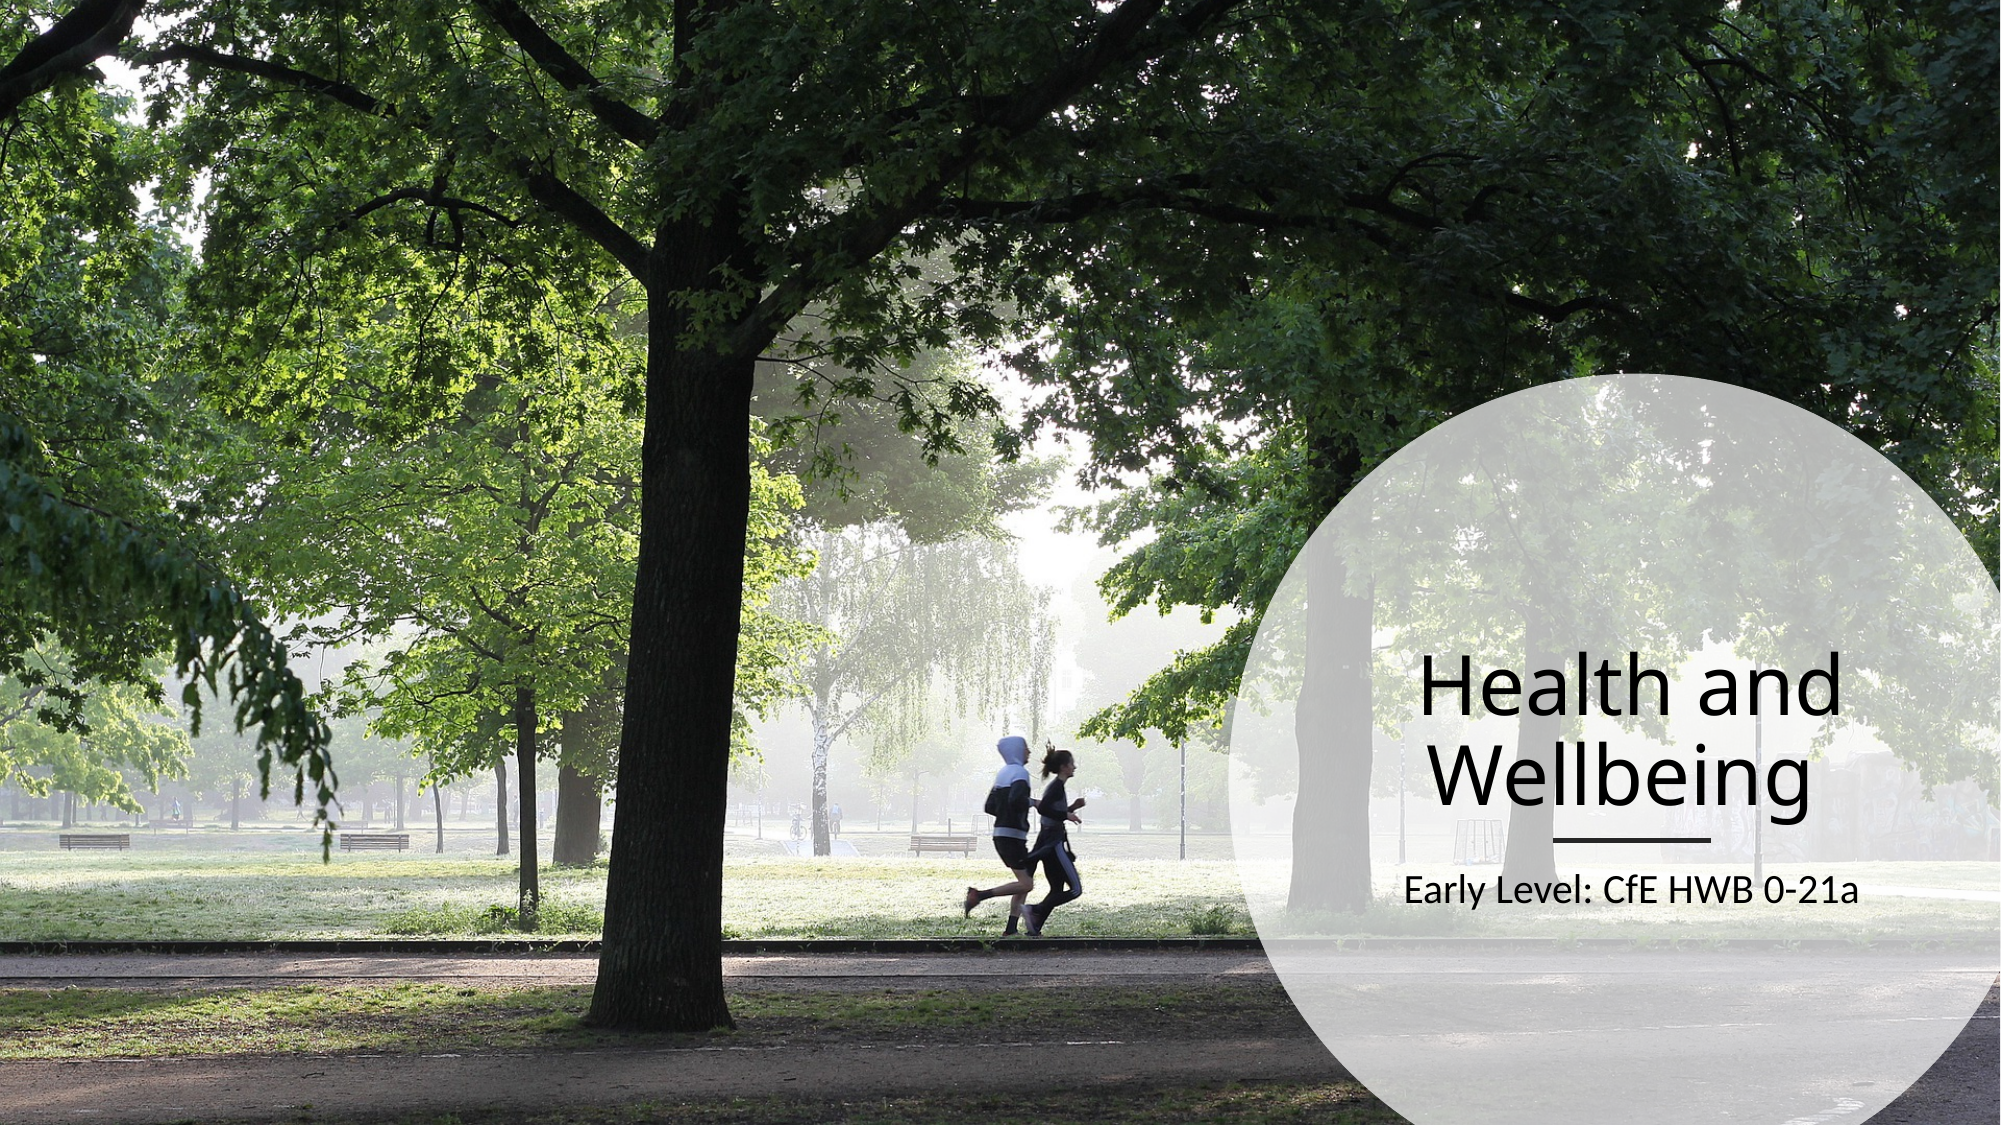

# Health and Wellbeing
Early Level: CfE HWB 0-21a